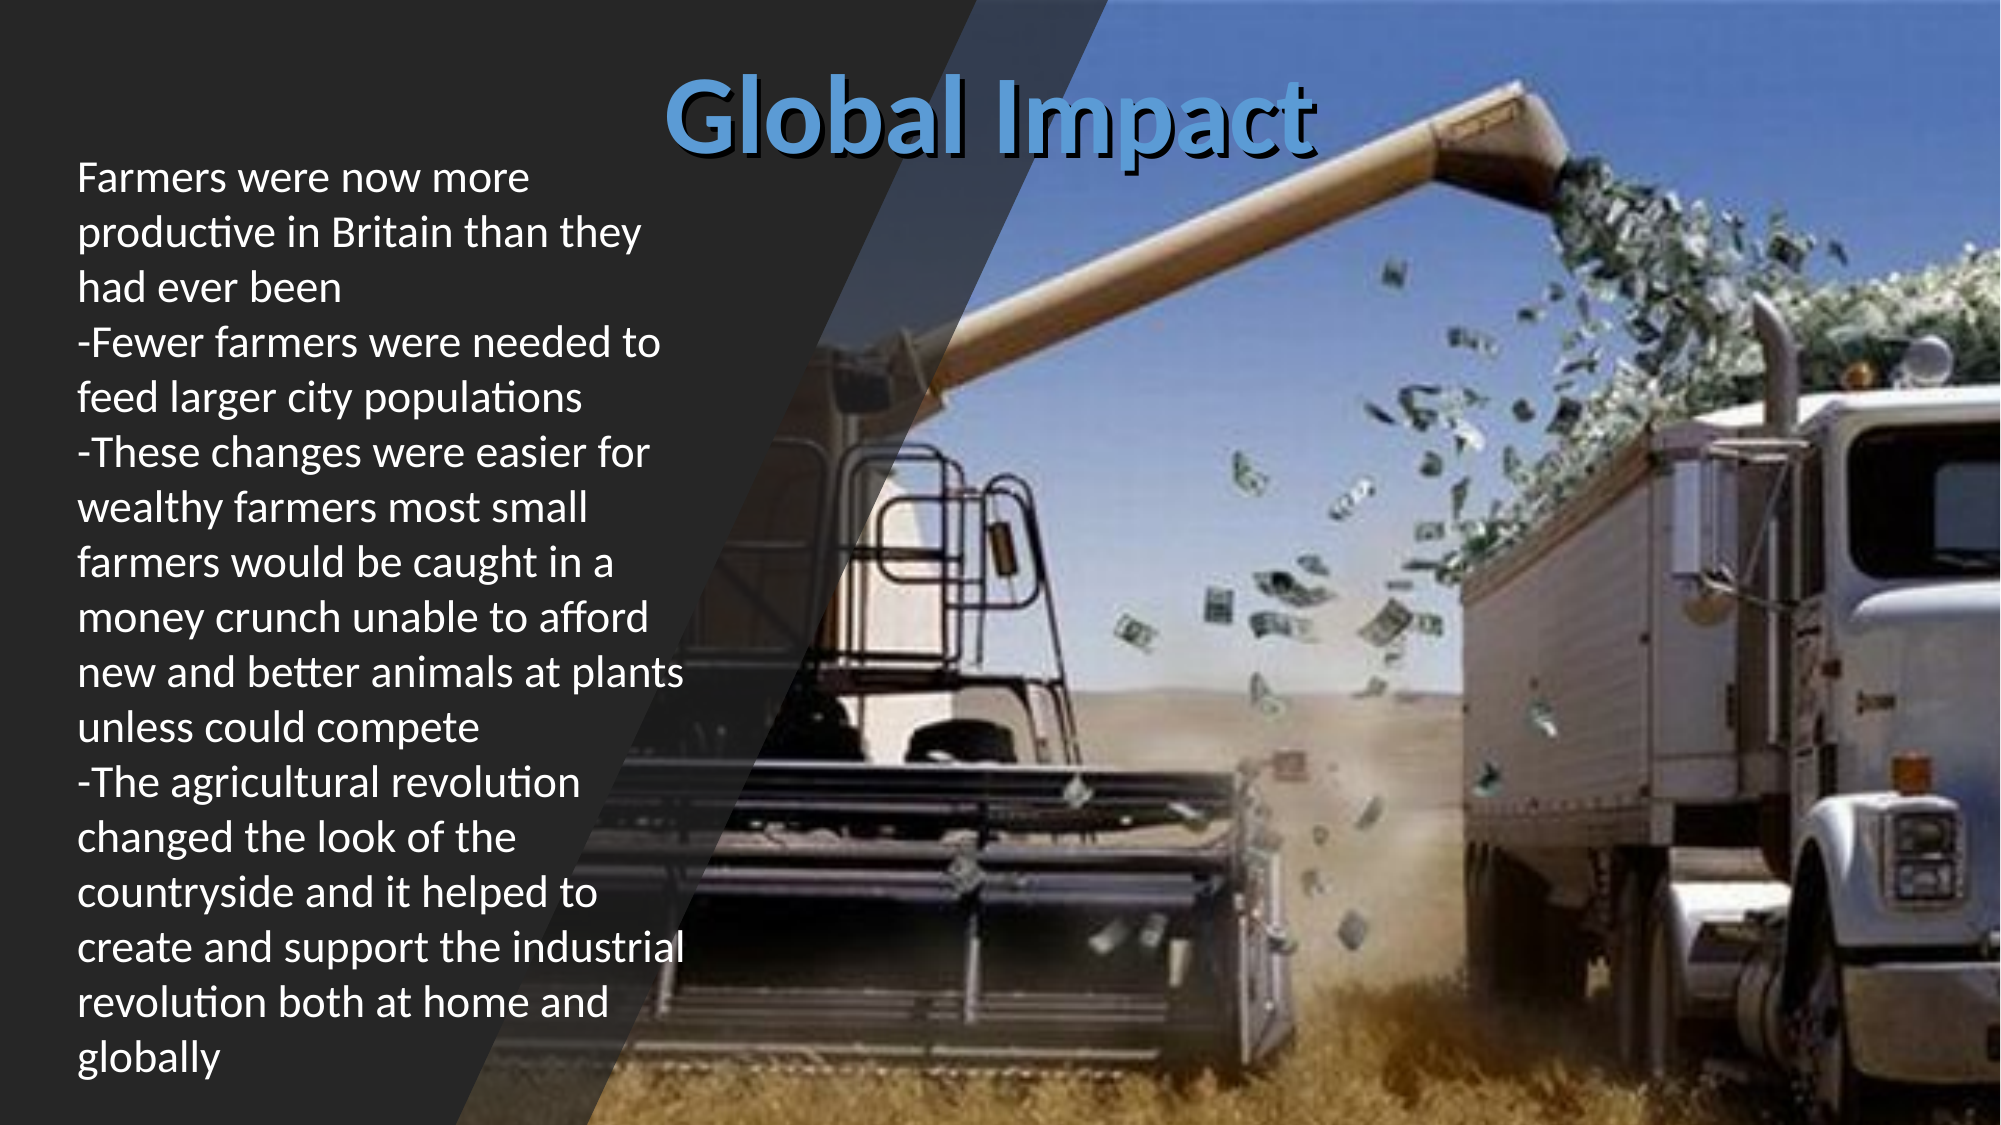

Global Impact
Farmers were now more productive in Britain than they had ever been
-Fewer farmers were needed to feed larger city populations
-These changes were easier for wealthy farmers most small farmers would be caught in a money crunch unable to afford new and better animals at plants unless could compete
-The agricultural revolution changed the look of the countryside and it helped to create and support the industrial revolution both at home and globally